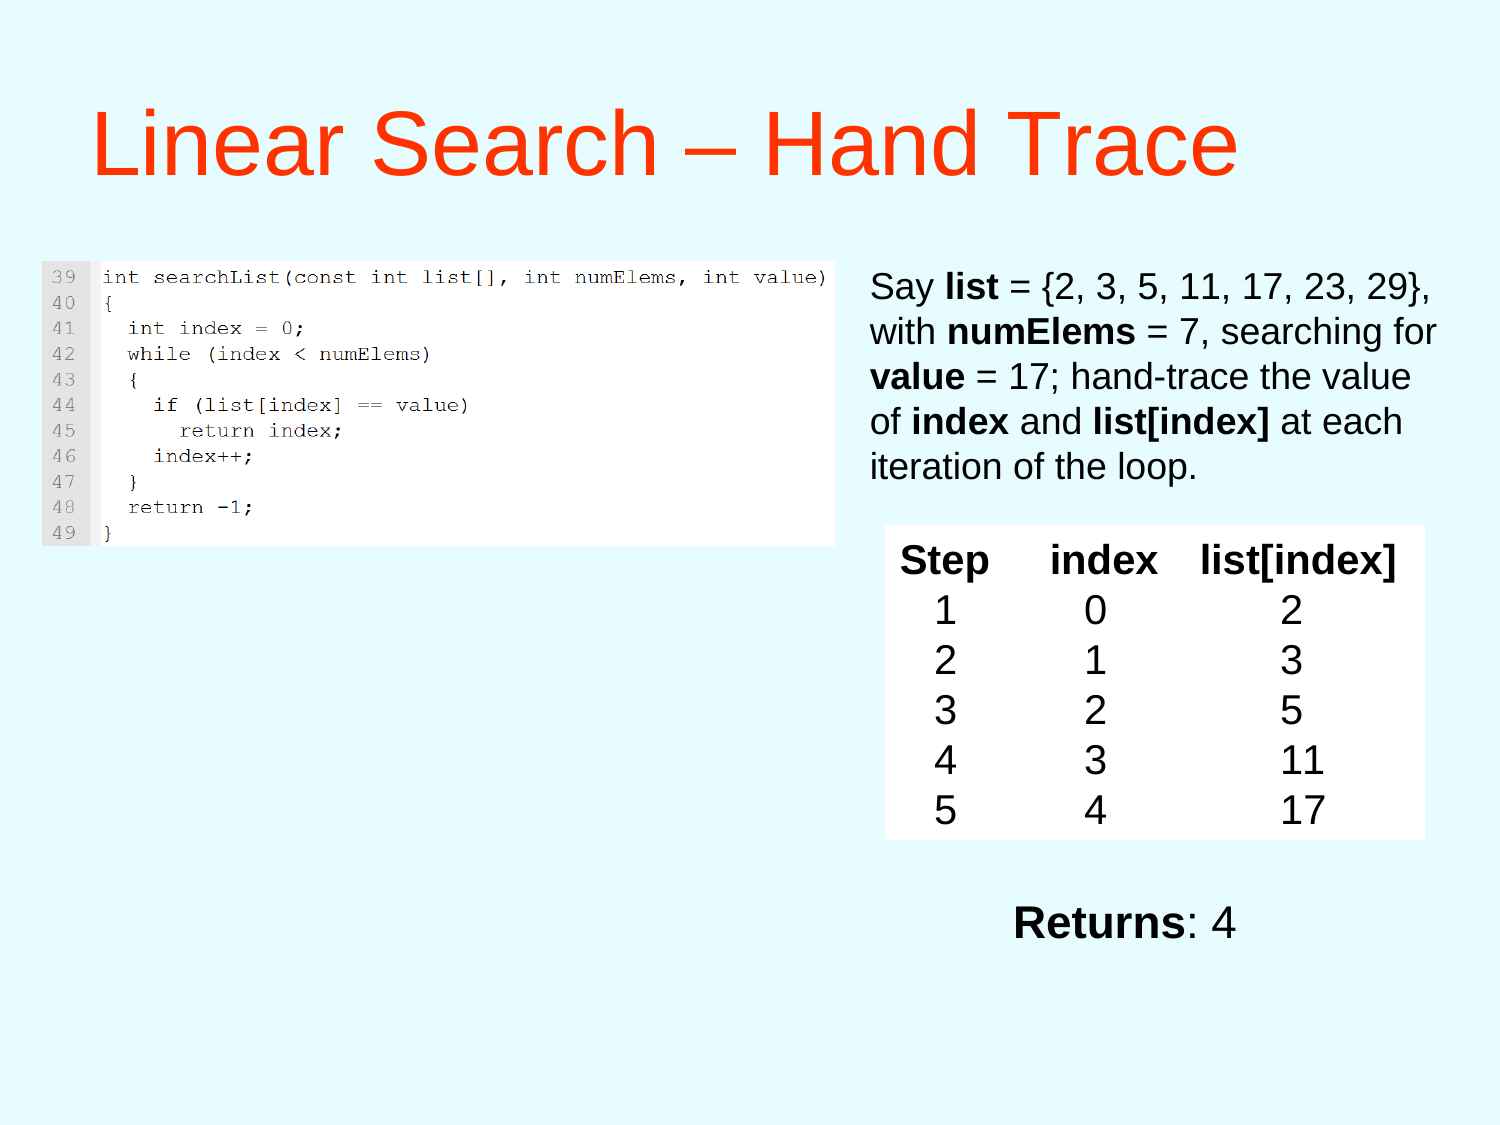

# Linear Search – Hand Trace
Say list = {2, 3, 5, 11, 17, 23, 29}, with numElems = 7, searching for value = 17; hand-trace the value of index and list[index] at each iteration of the loop.
Step	index	list[index]
 1	 0	 2
 2	 1	 3
 3	 2	 5
 4	 3	 11
 5	 4	 17
Returns: 4